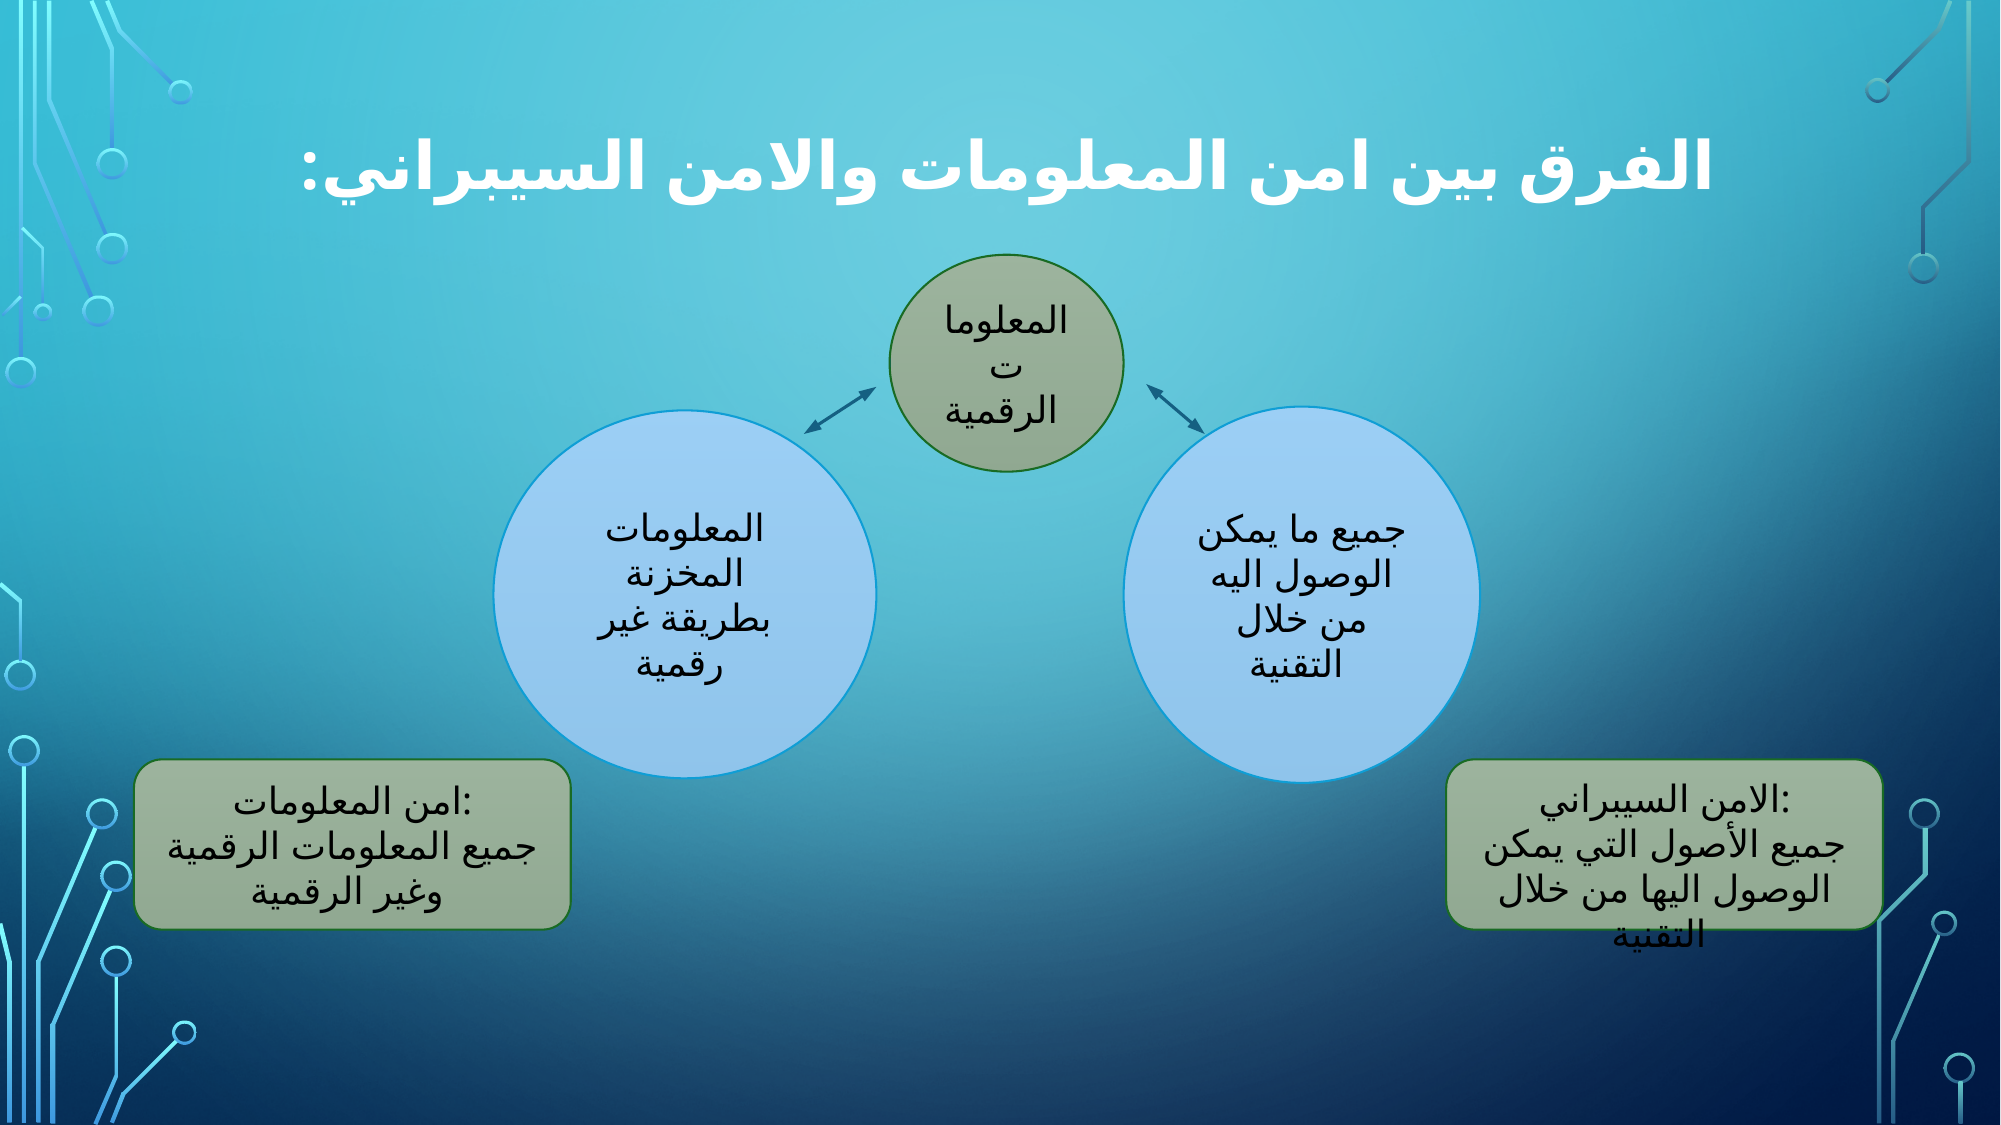

# الفرق بين امن المعلومات والامن السيبراني:
المعلومات الرقمية
جميع ما يمكن الوصول اليه من خلال التقنية
المعلومات المخزنة بطريقة غير رقمية
امن المعلومات:
جميع المعلومات الرقمية وغير الرقمية
الامن السيبراني:
جميع الأصول التي يمكن الوصول اليها من خلال التقنية